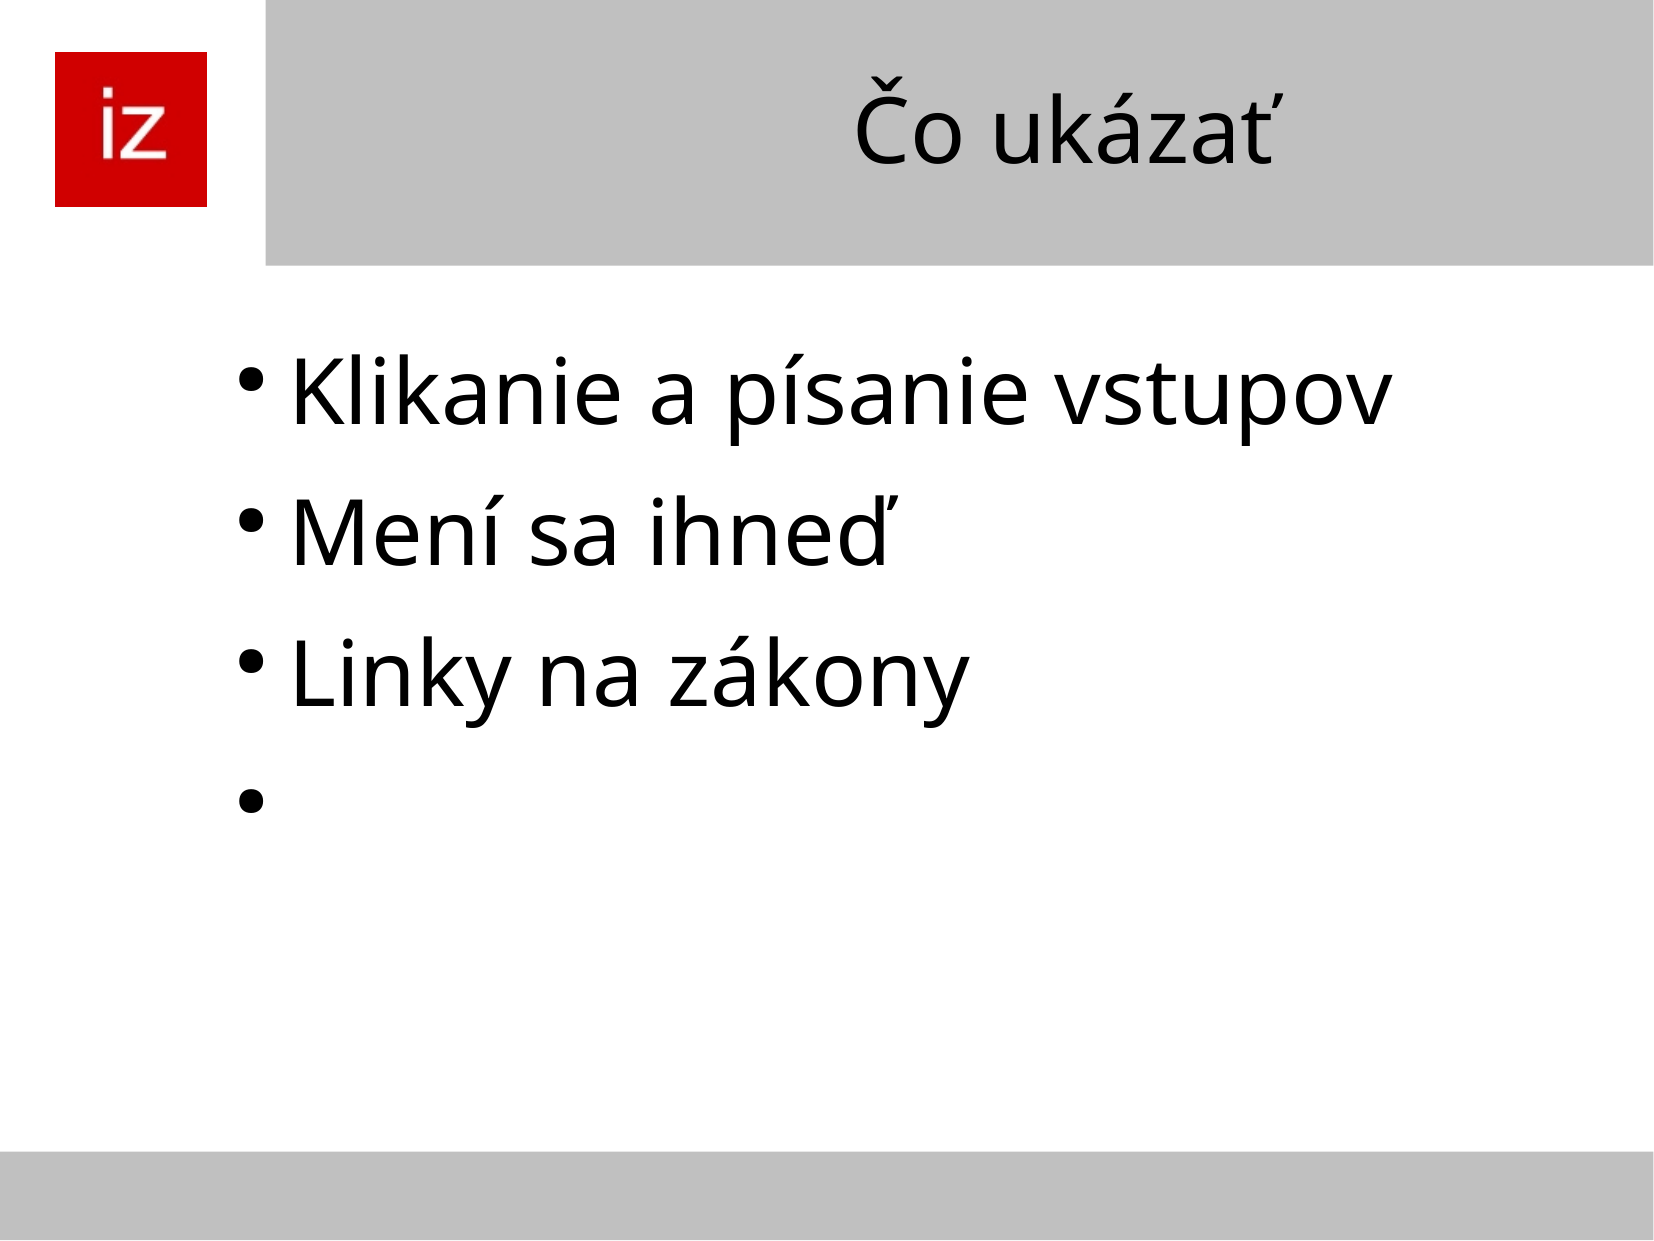

# Čo ukázať
Klikanie a písanie vstupov
Mení sa ihneď
Linky na zákony